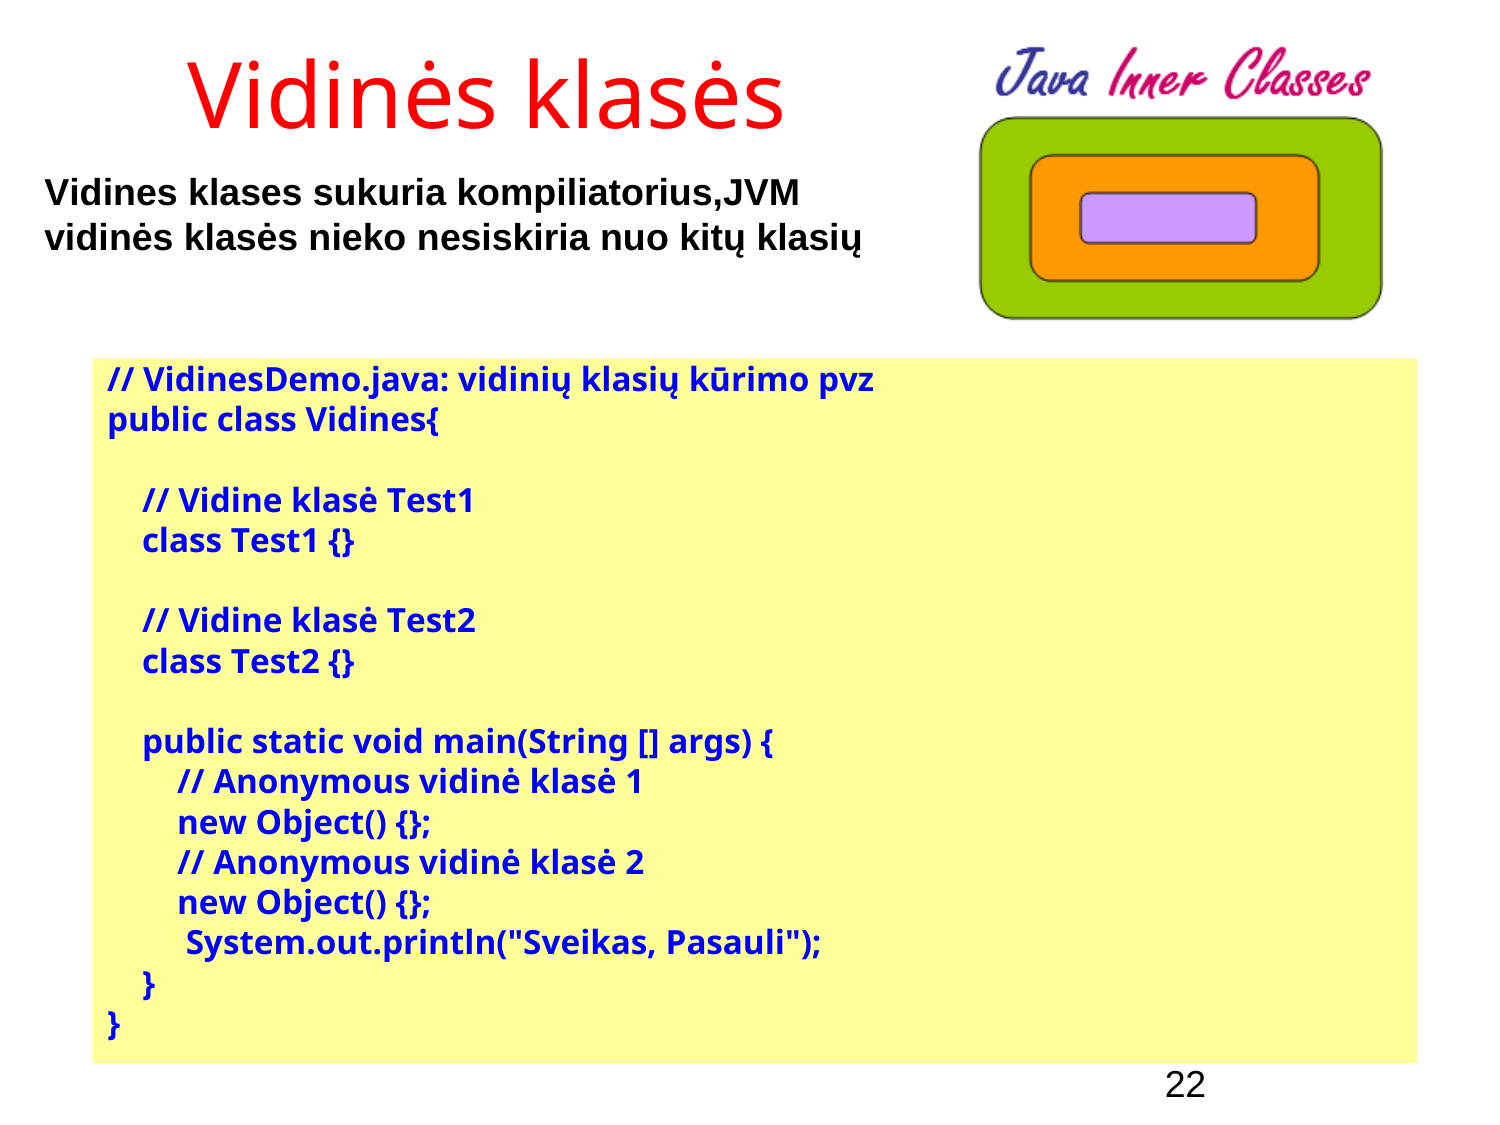

# Vidinės klasės
Vidines klases sukuria kompiliatorius,JVM
vidinės klasės nieko nesiskiria nuo kitų klasių
// VidinesDemo.java: vidinių klasių kūrimo pvz
public class Vidines{
 // Vidine klasė Test1
 class Test1 {}
 // Vidine klasė Test2
 class Test2 {}
 public static void main(String [] args) {
 // Anonymous vidinė klasė 1
 new Object() {};
 // Anonymous vidinė klasė 2
 new Object() {};
 System.out.println("Sveikas, Pasauli");
 }
}
22